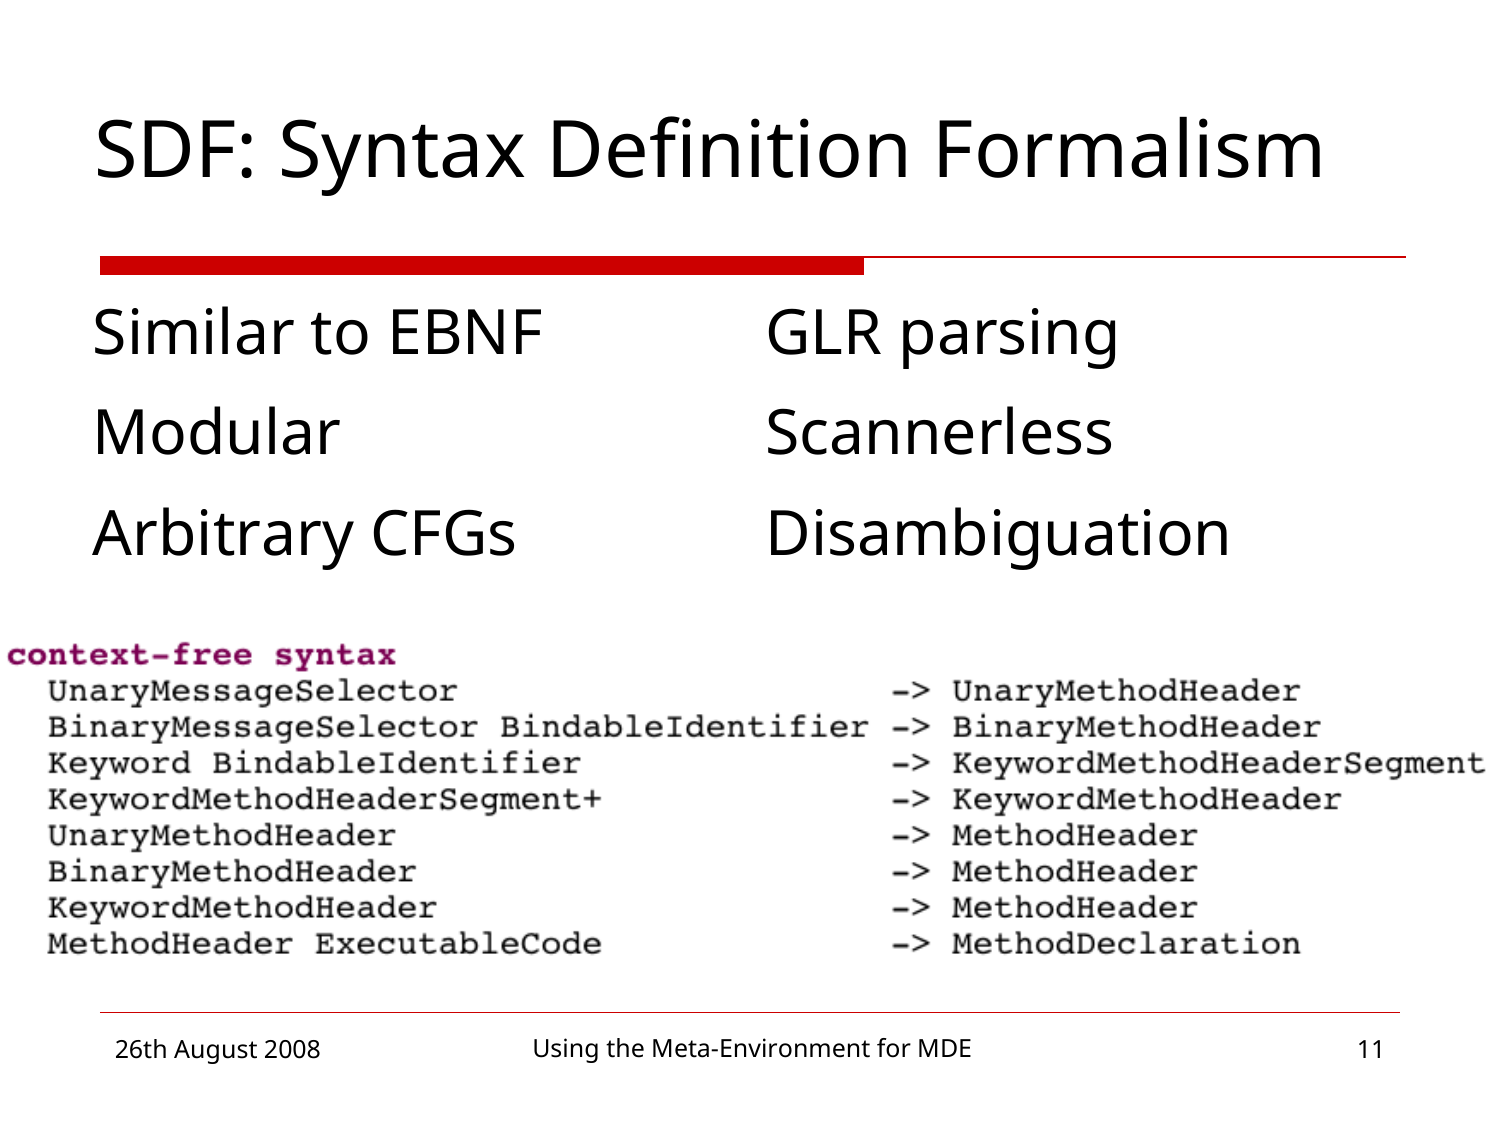

# SDF: Syntax Definition Formalism
Similar to EBNF
Modular
Arbitrary CFGs
GLR parsing
Scannerless
Disambiguation
Using the Meta-Environment for MDE
26th August 2008
11